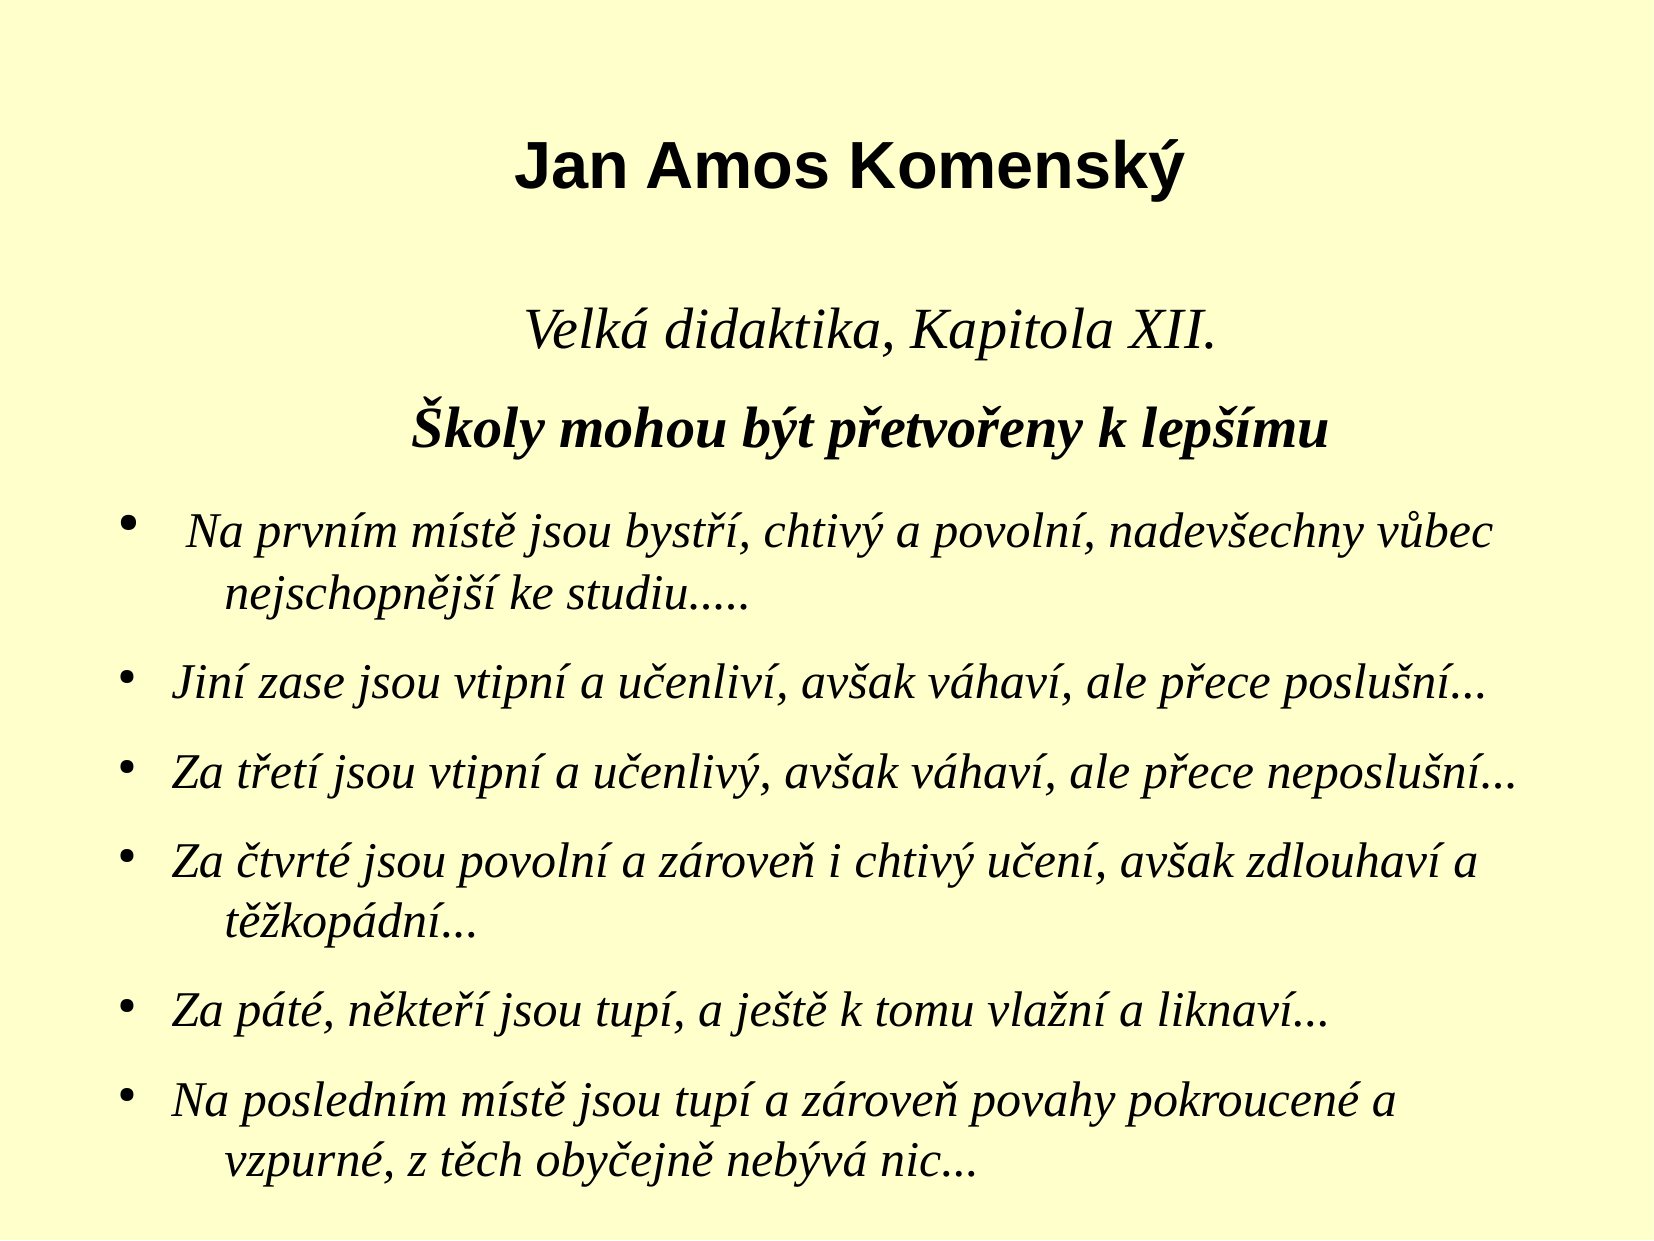

# Jan Amos Komenský
Velká didaktika, Kapitola XII.
Školy mohou být přetvořeny k lepšímu
 Na prvním místě jsou bystří, chtivý a povolní, nadevšechny vůbec nejschopnější ke studiu.....
Jiní zase jsou vtipní a učenliví, avšak váhaví, ale přece poslušní...
Za třetí jsou vtipní a učenlivý, avšak váhaví, ale přece neposlušní...
Za čtvrté jsou povolní a zároveň i chtivý učení, avšak zdlouhaví a těžkopádní...
Za páté, někteří jsou tupí, a ještě k tomu vlažní a liknaví...
Na posledním místě jsou tupí a zároveň povahy pokroucené a vzpurné, z těch obyčejně nebývá nic...